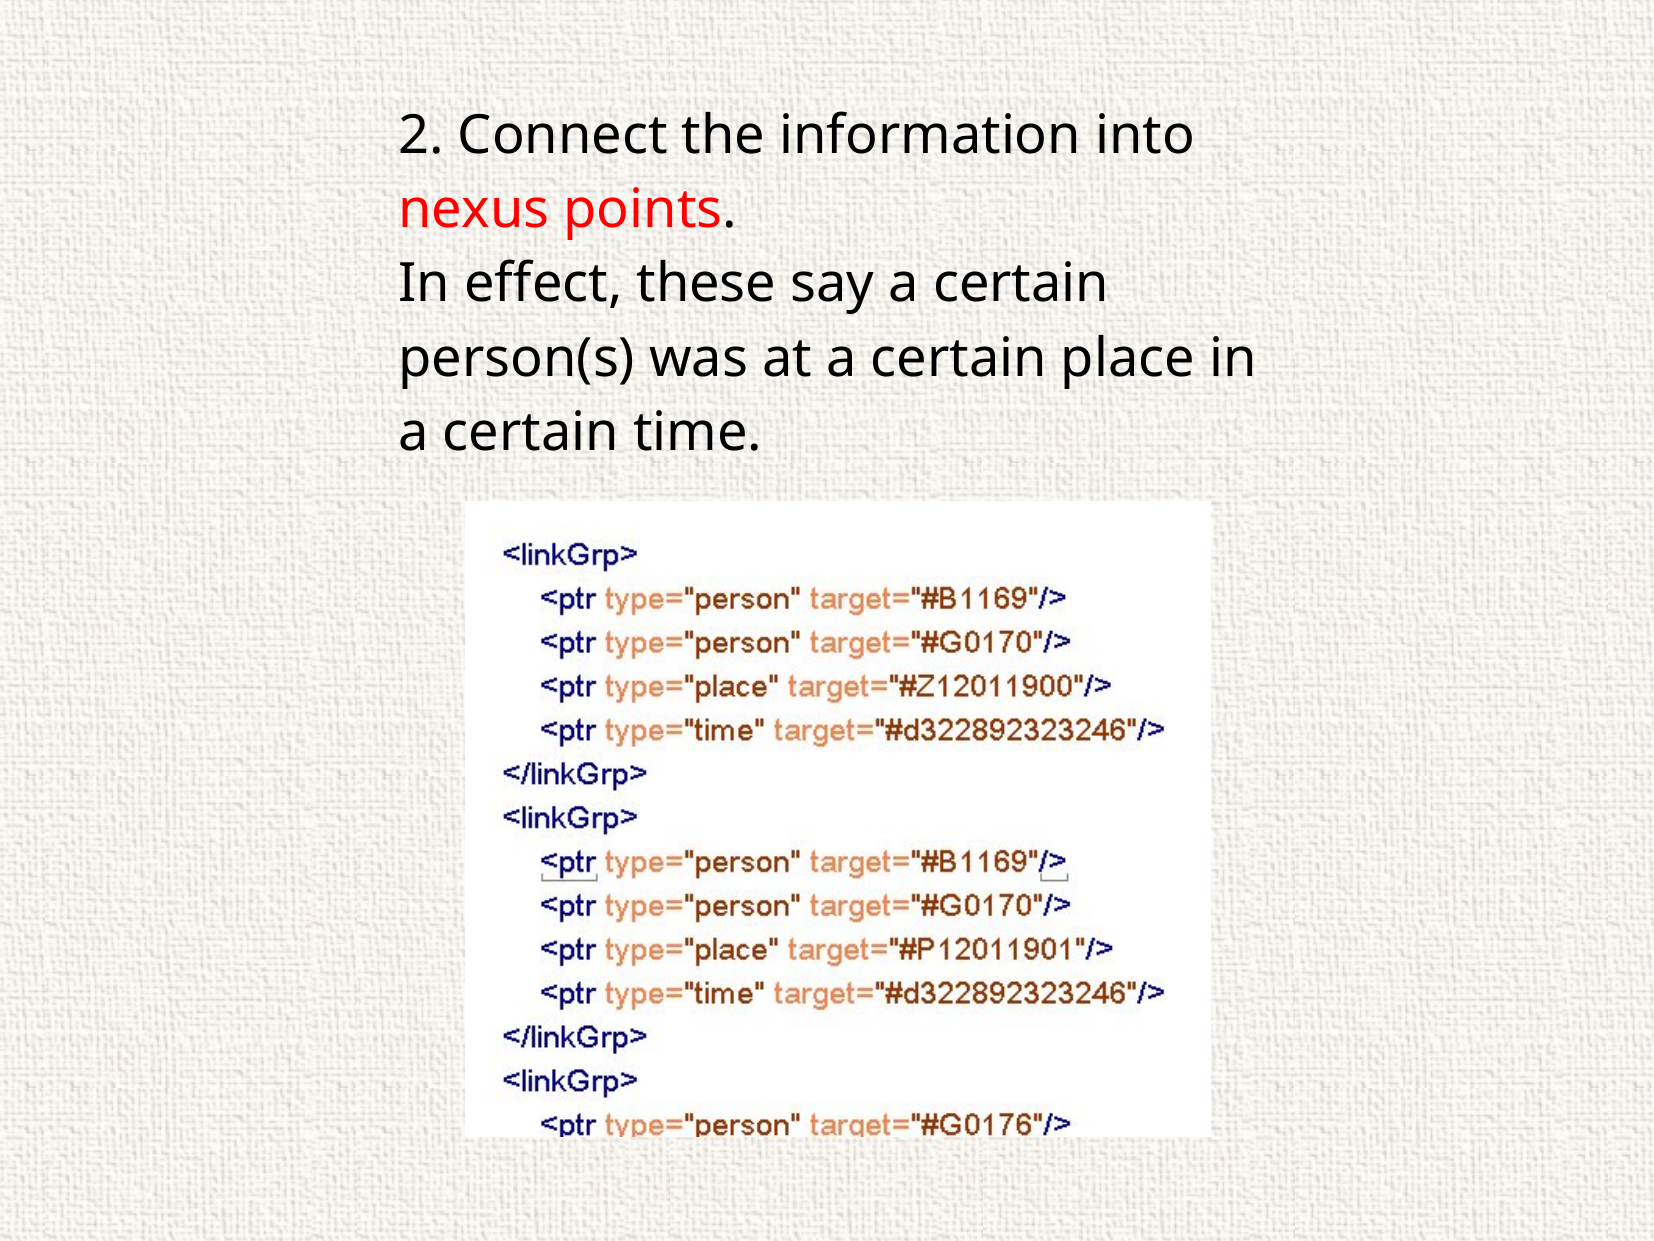

2. Connect the information into nexus points.
In effect, these say a certain person(s) was at a certain place in a certain time.